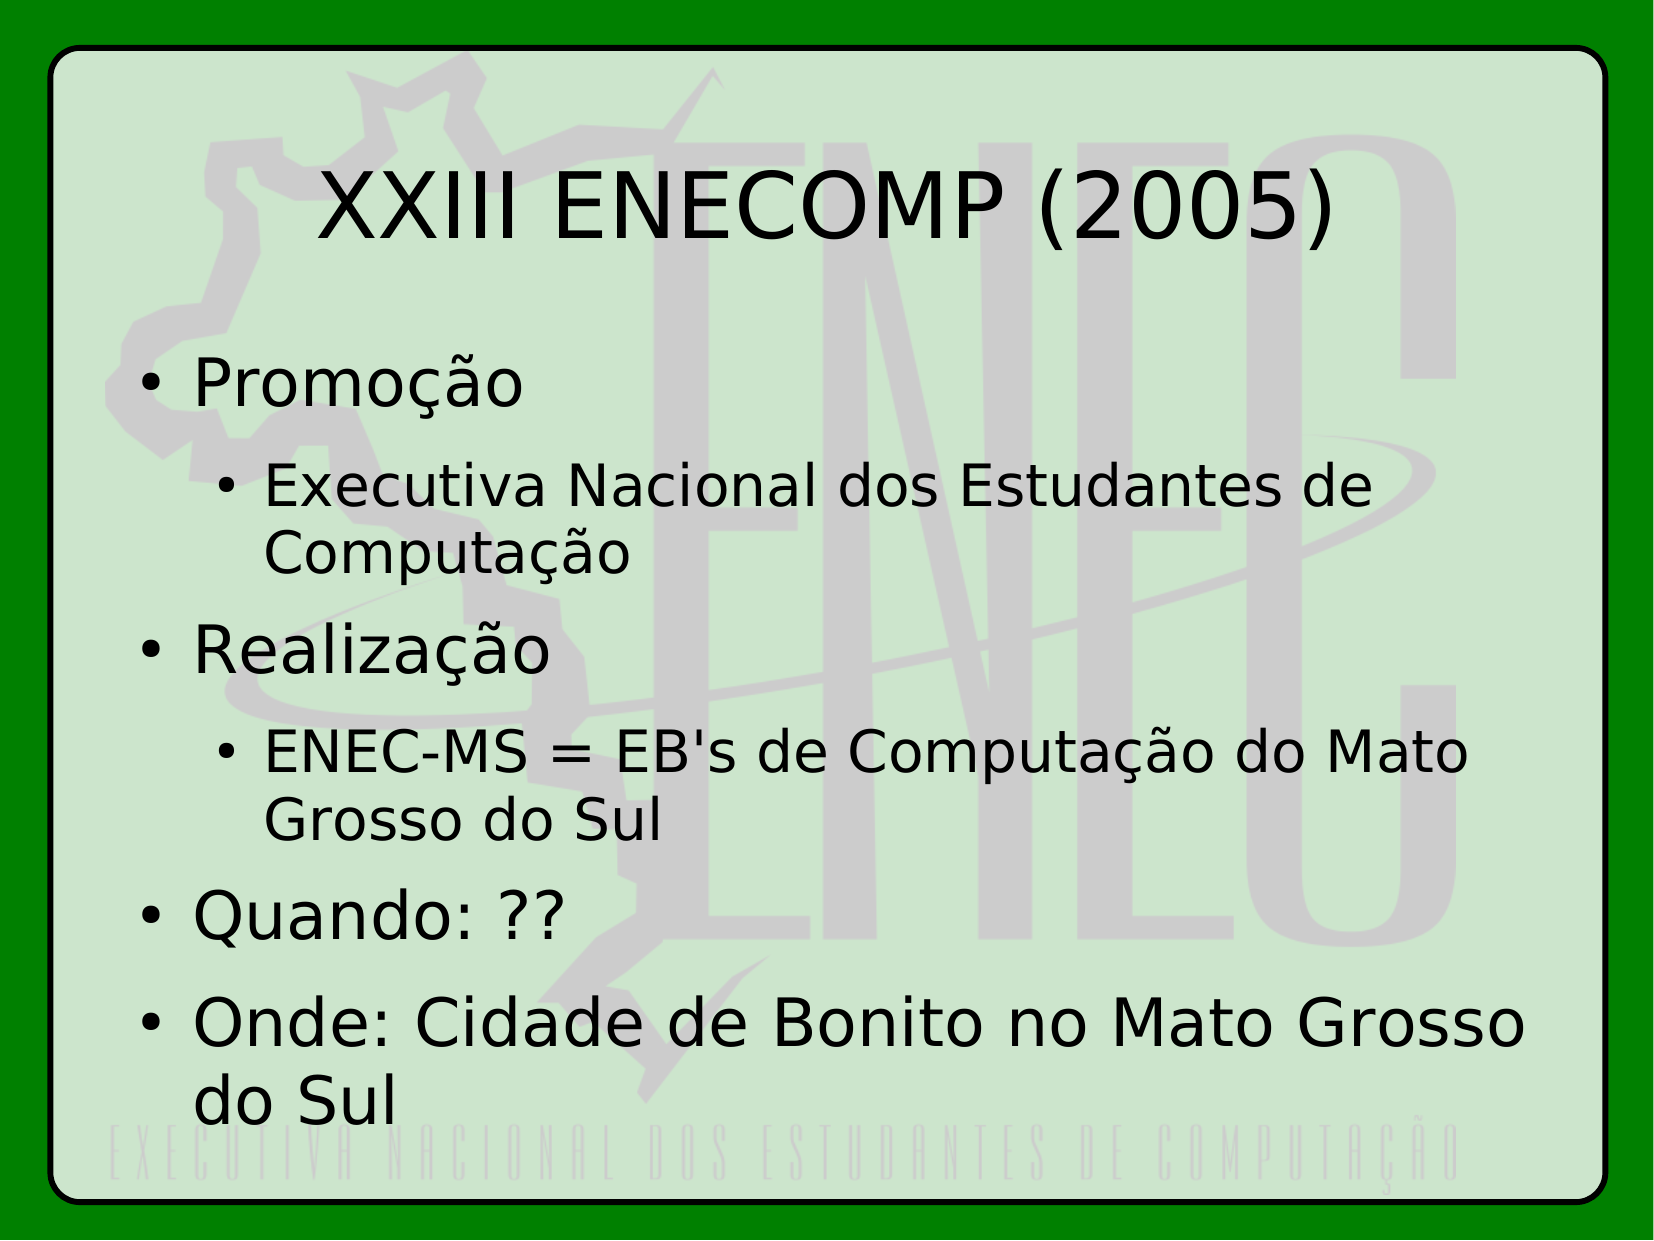

# XXIII ENECOMP (2005)
Promoção
Executiva Nacional dos Estudantes de Computação
Realização
ENEC-MS = EB's de Computação do Mato Grosso do Sul
Quando: ??
Onde: Cidade de Bonito no Mato Grosso do Sul